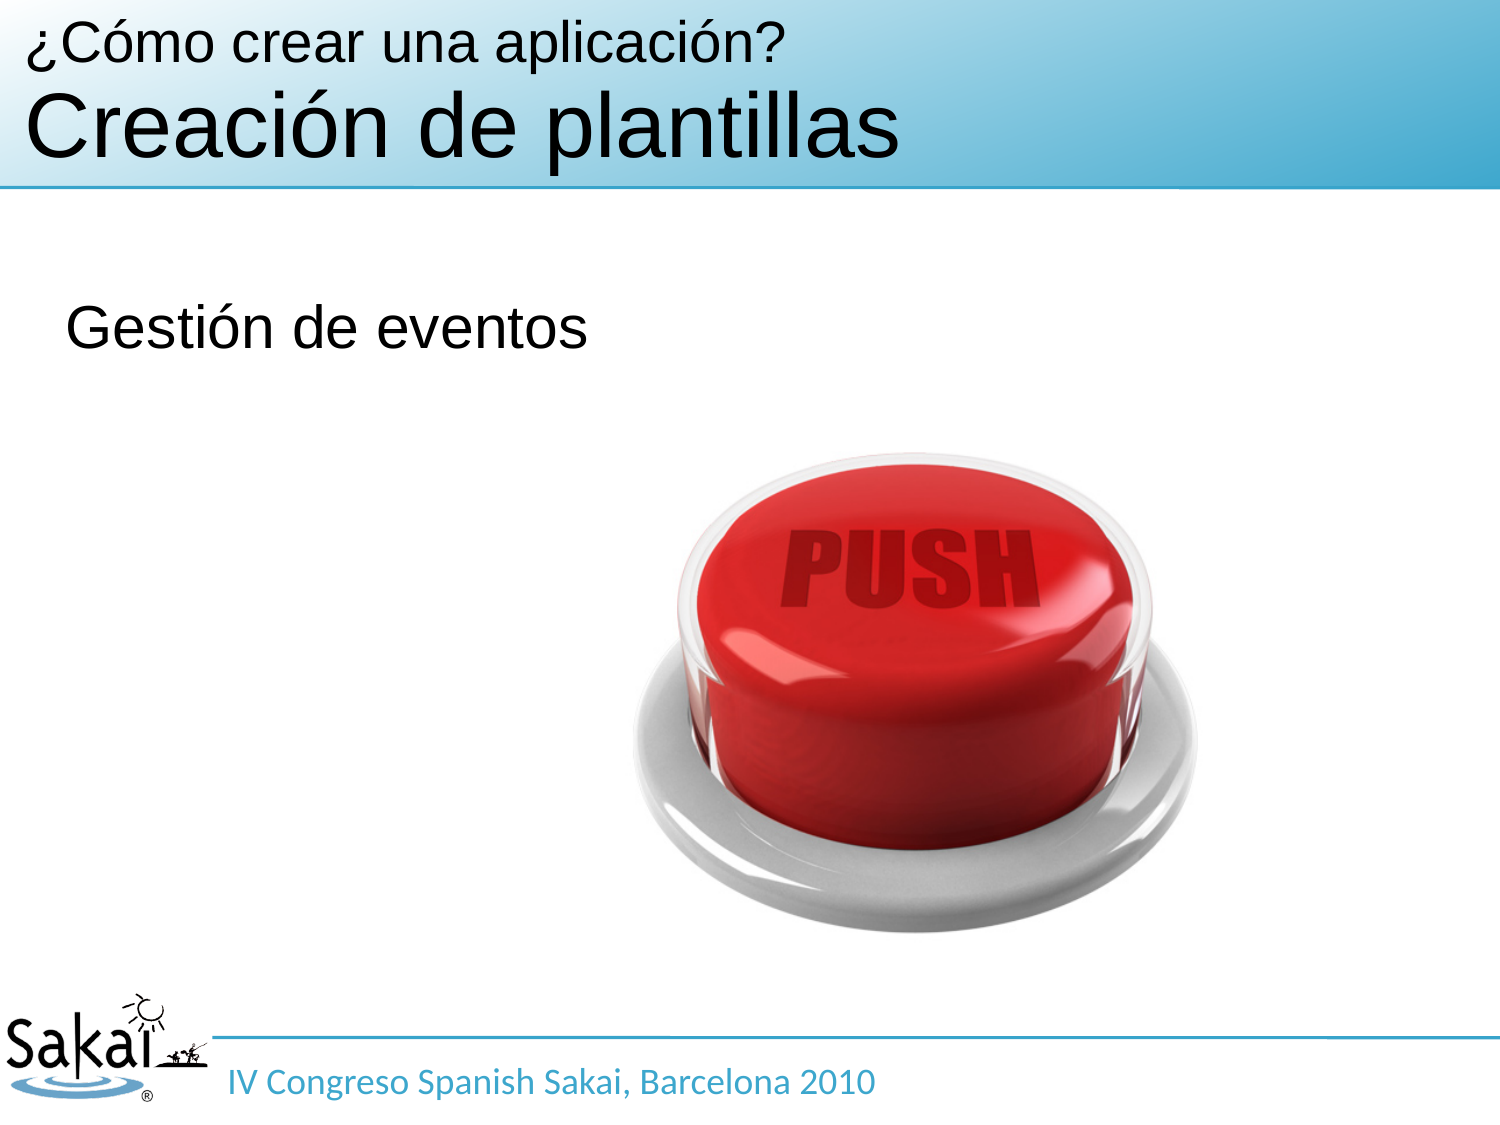

# ¿Cómo crear una aplicación? Creación de plantillas
Gestión de eventos